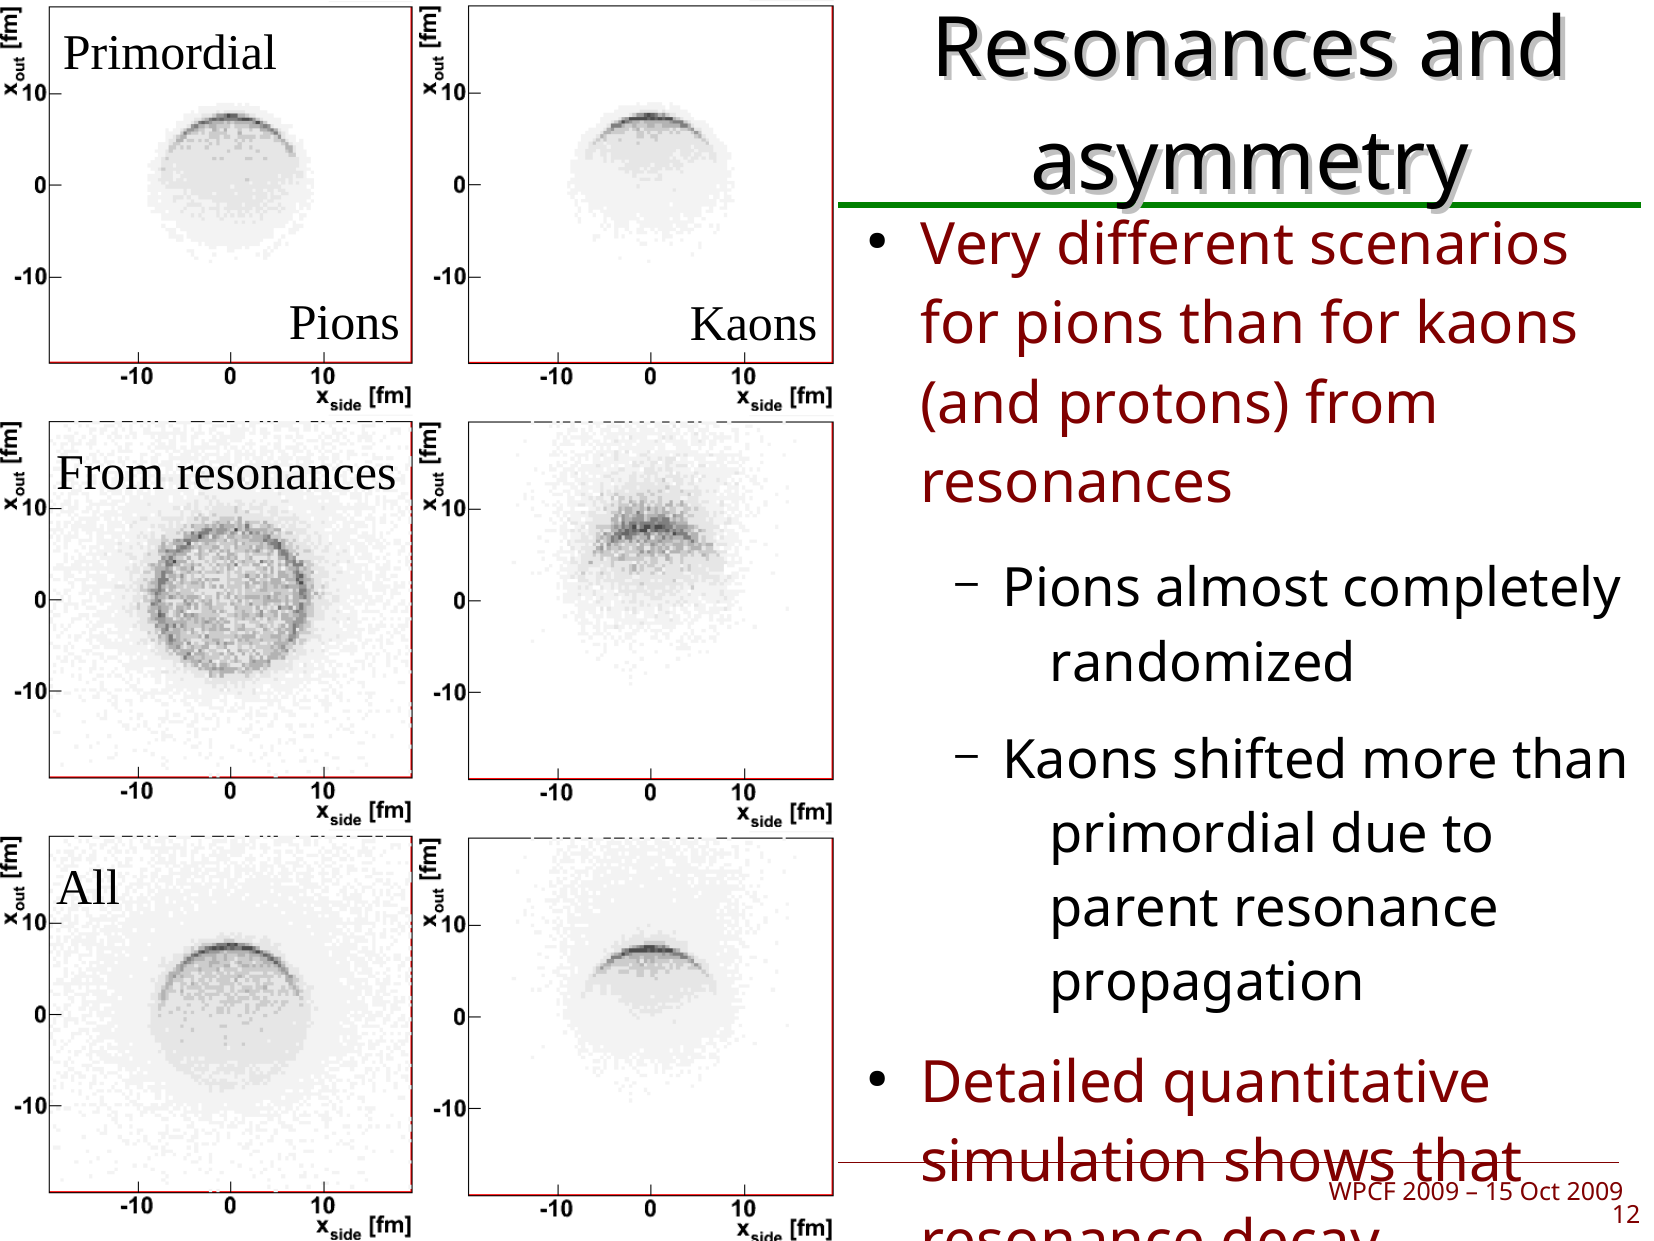

# Resonances and asymmetry
Primordial
Very different scenarios for pions than for kaons (and protons) from resonances
Pions almost completely randomized
Kaons shifted more than primordial due to parent resonance propagation
Detailed quantitative simulation shows that resonance decay enhances pion-kaon(proton) flow asymmetry
Pions
Kaons
From resonances
All